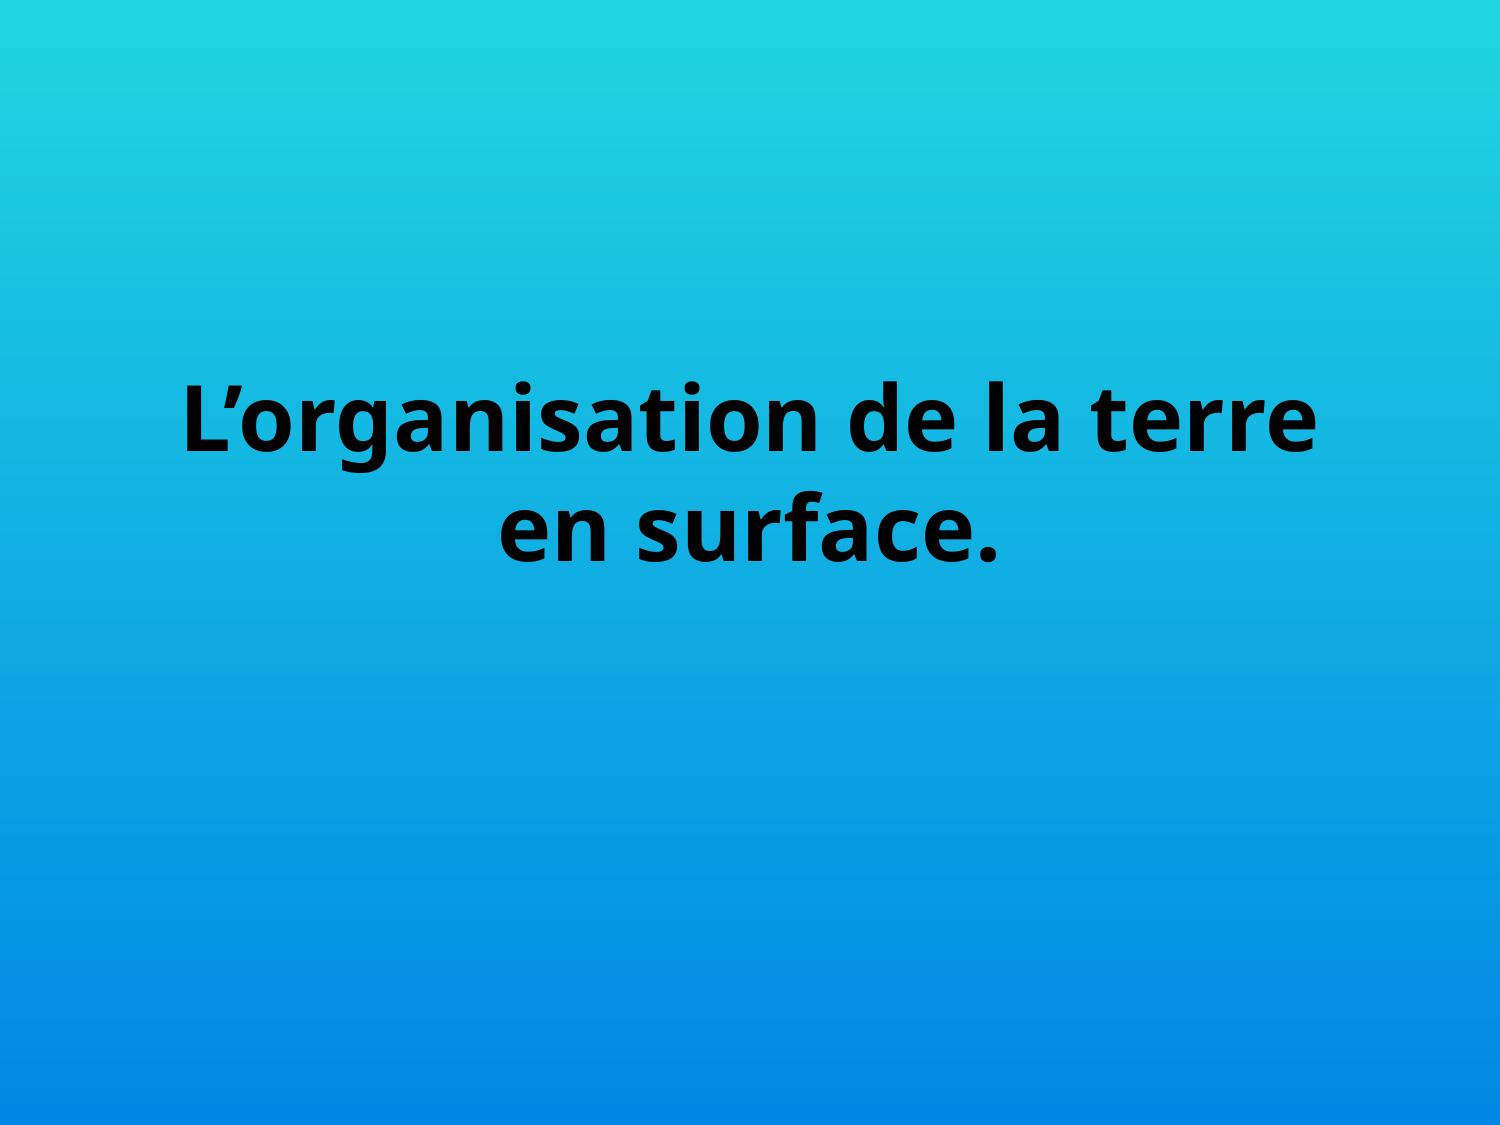

# L’organisation de la terre en surface.